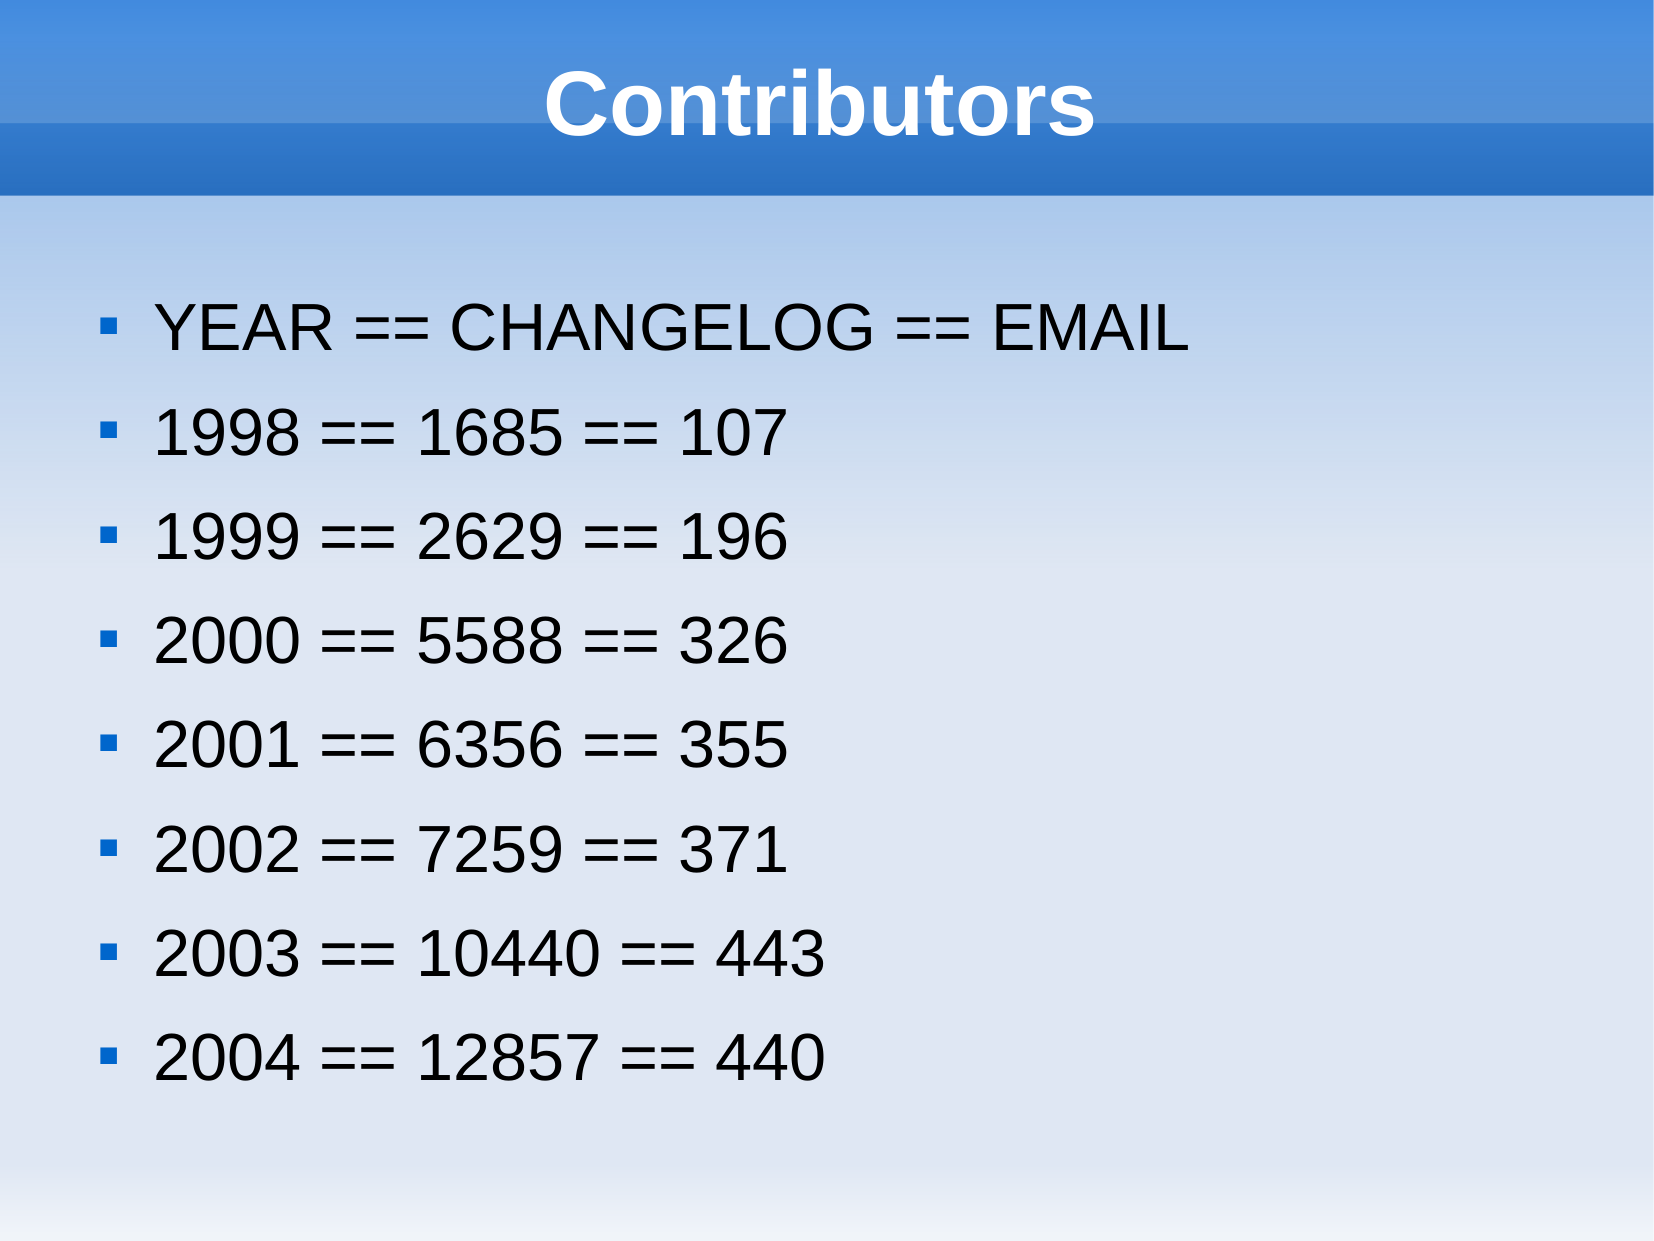

# Contributors
YEAR == CHANGELOG == EMAIL
1998 == 1685 == 107
1999 == 2629 == 196
2000 == 5588 == 326
2001 == 6356 == 355
2002 == 7259 == 371
2003 == 10440 == 443
2004 == 12857 == 440